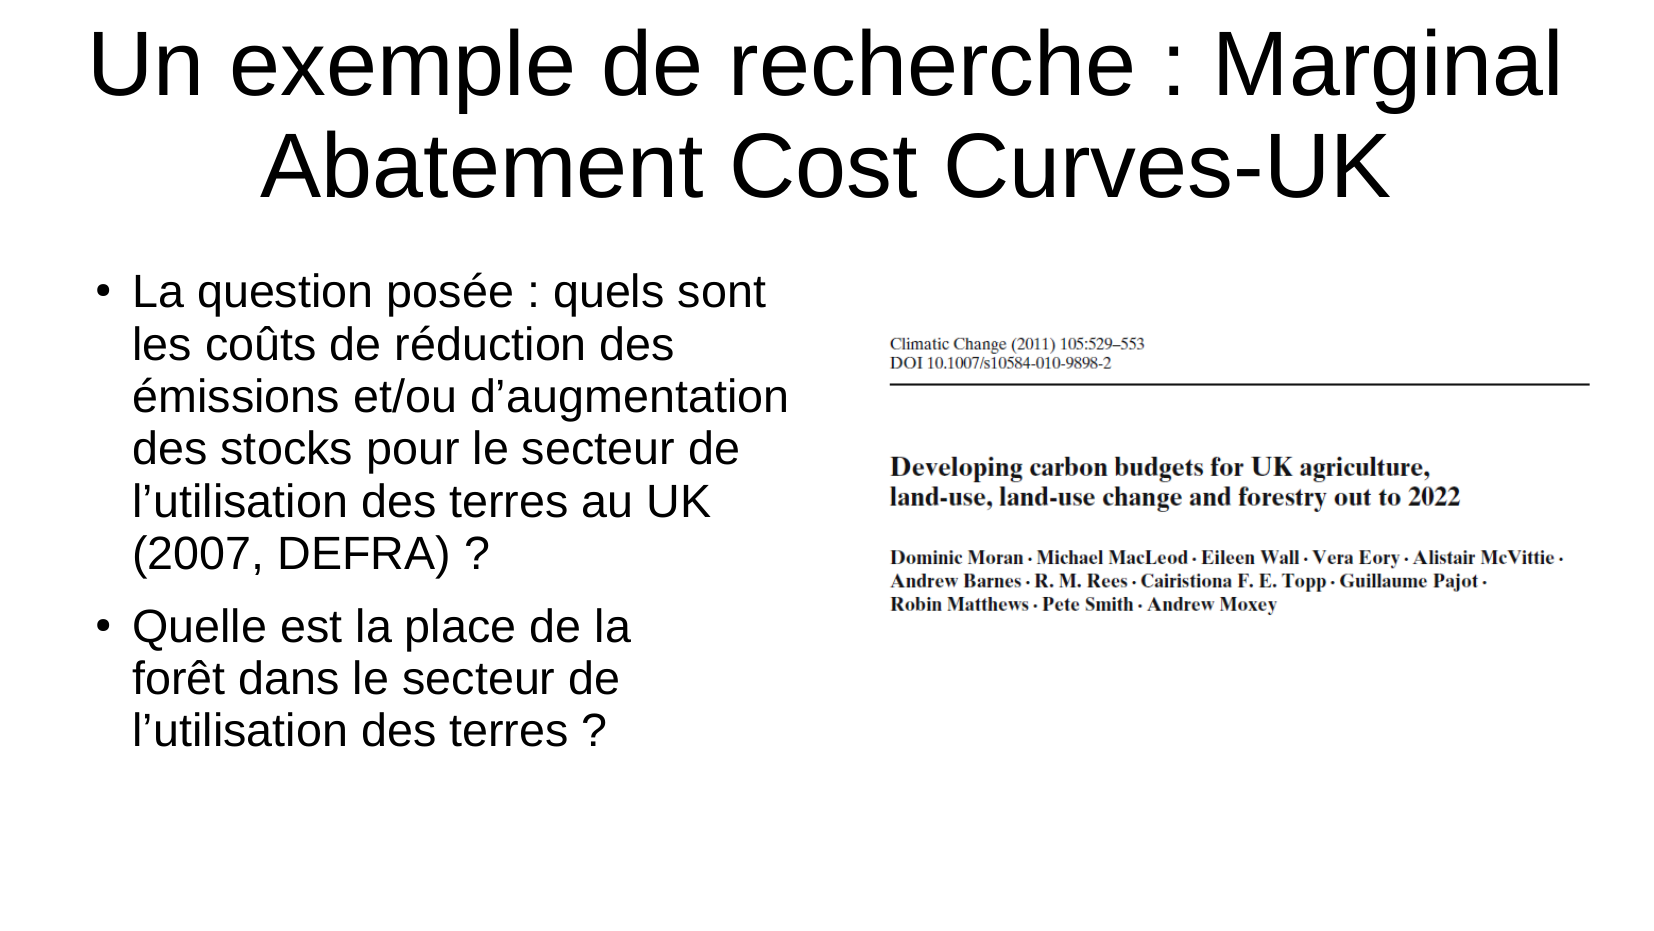

# Un exemple de recherche : Marginal Abatement Cost Curves-UK
La question posée : quels sont les coûts de réduction des émissions et/ou d’augmentation des stocks pour le secteur de l’utilisation des terres au UK (2007, DEFRA) ?
Quelle est la place de la forêt dans le secteur de l’utilisation des terres ?